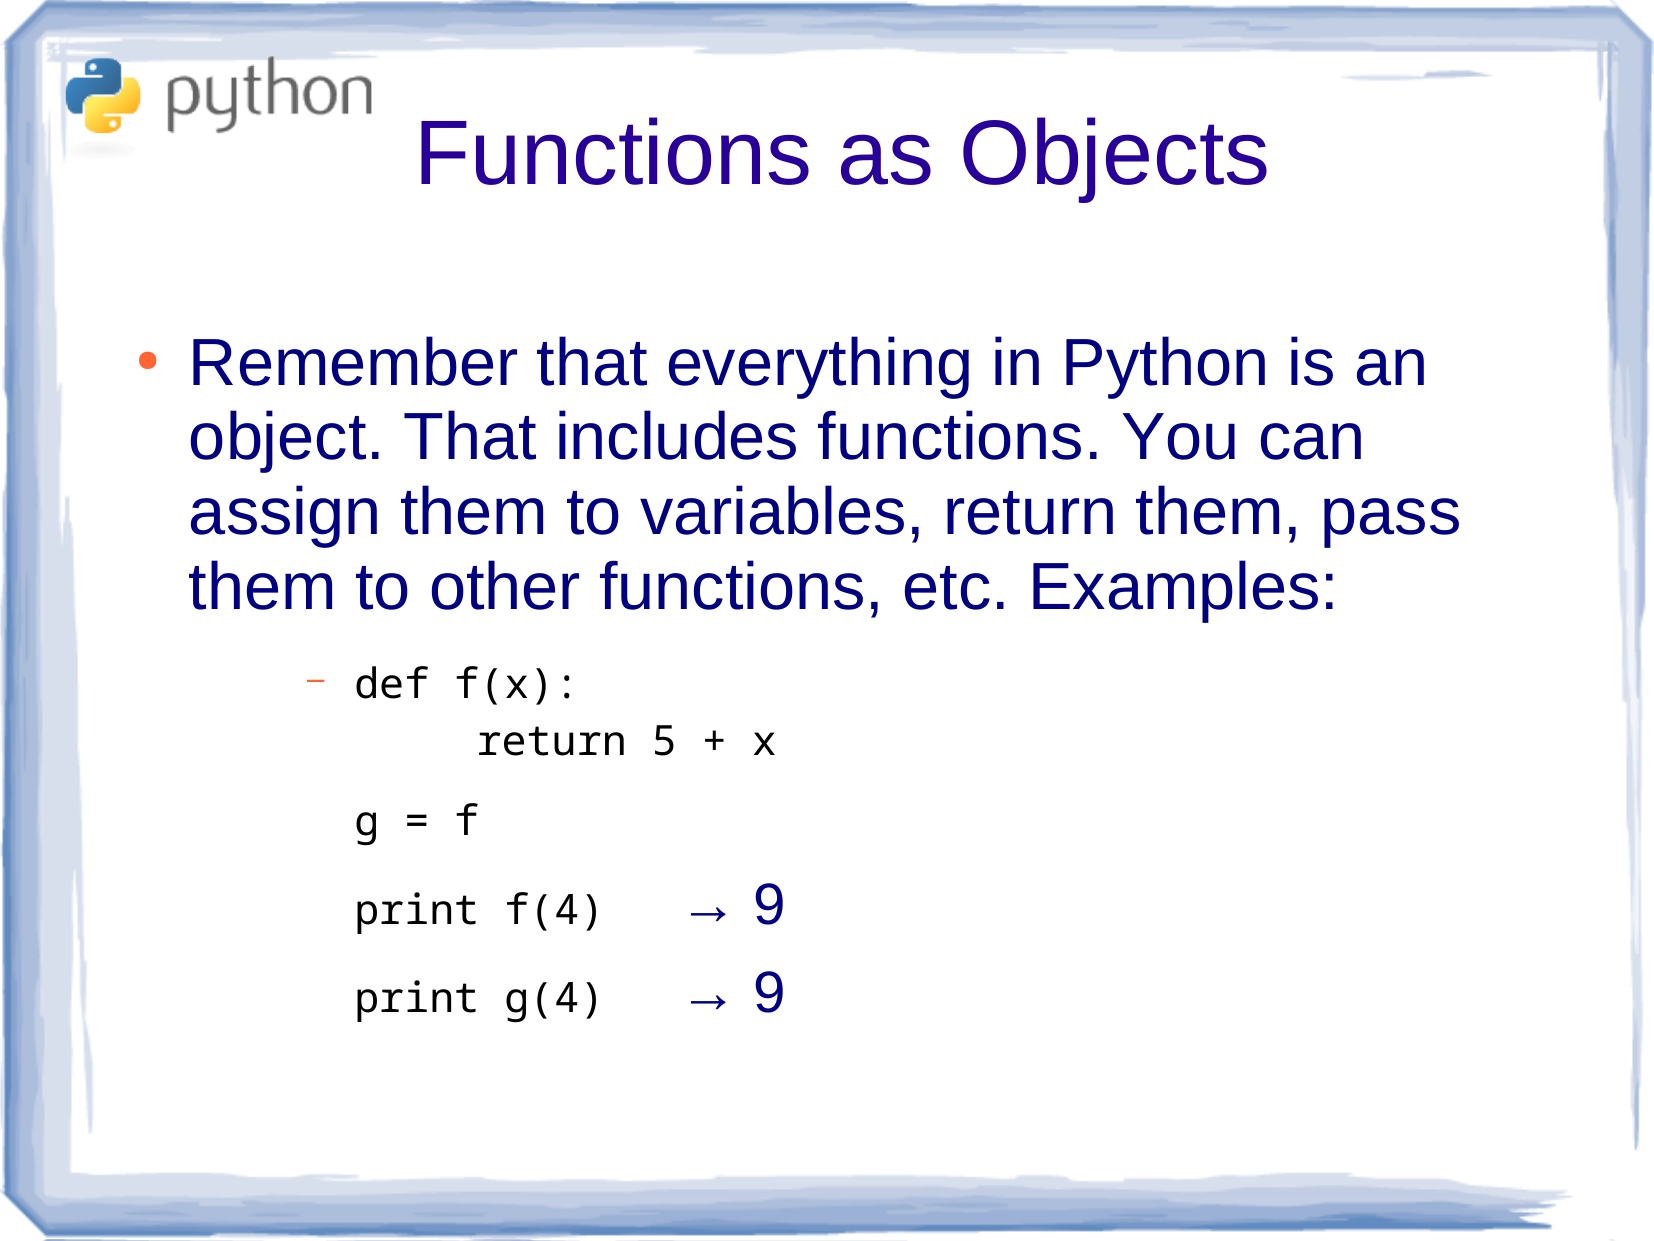

# Functions as Objects
Remember that everything in Python is an object. That includes functions. You can assign them to variables, return them, pass them to other functions, etc. Examples:
def f(x):
	return 5 + x
g = f
print f(4) → 9
print g(4) → 9